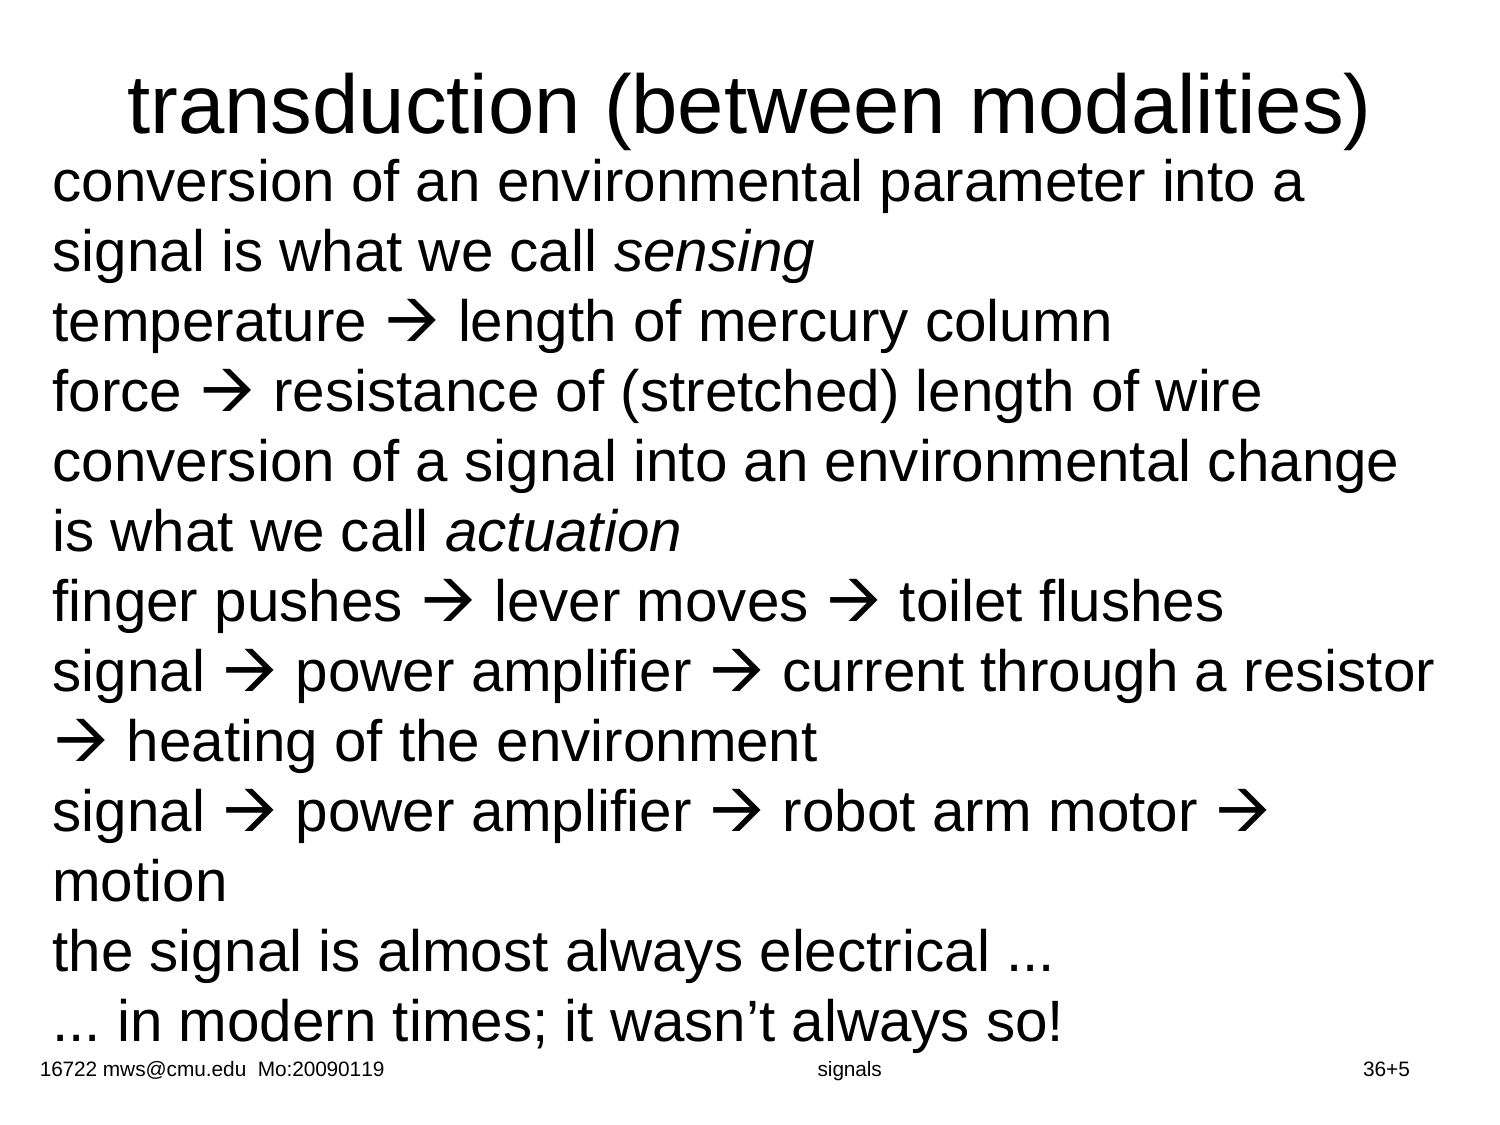

transduction (between modalities)
conversion of an environmental parameter into a signal is what we call sensing
temperature  length of mercury column
force  resistance of (stretched) length of wire
conversion of a signal into an environmental change is what we call actuation
finger pushes  lever moves  toilet flushes
signal  power amplifier  current through a resistor  heating of the environment
signal  power amplifier  robot arm motor  motion
the signal is almost always electrical ...
... in modern times; it wasn’t always so!
16722 mws@cmu.edu Mo:20090119
signals
5